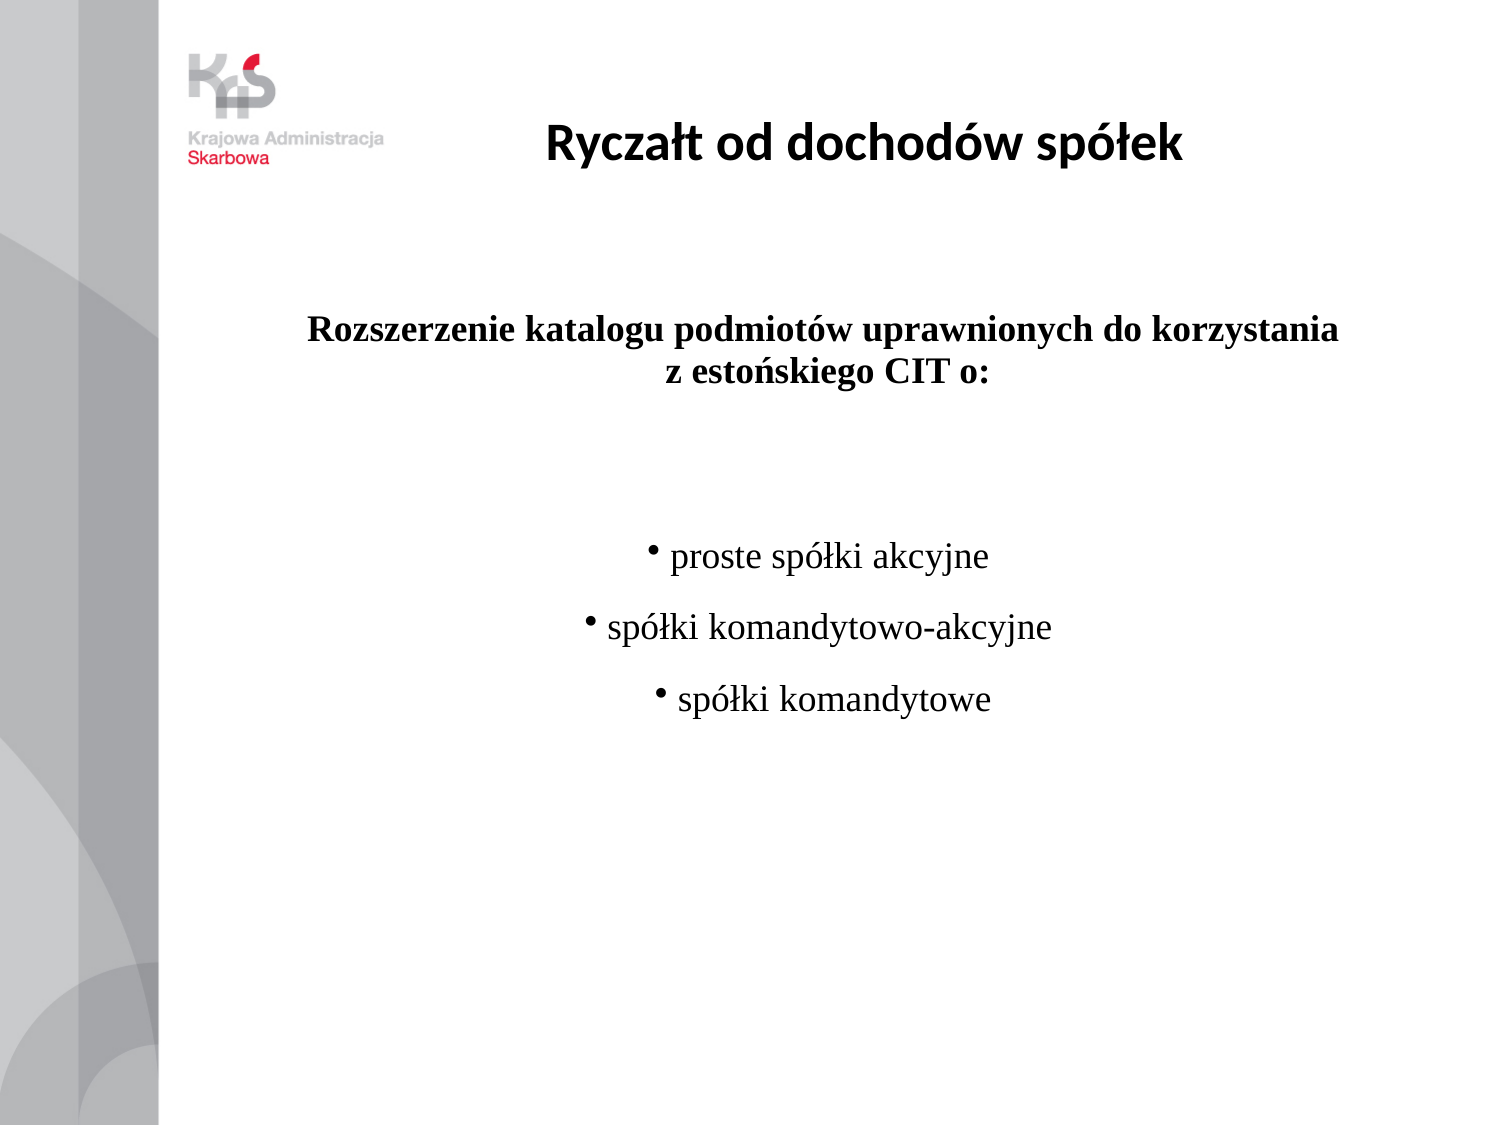

# Ryczałt od dochodów spółek
 Rozszerzenie katalogu podmiotów uprawnionych do korzystania
 z estońskiego CIT o:
 proste spółki akcyjne
 spółki komandytowo-akcyjne
 spółki komandytowe